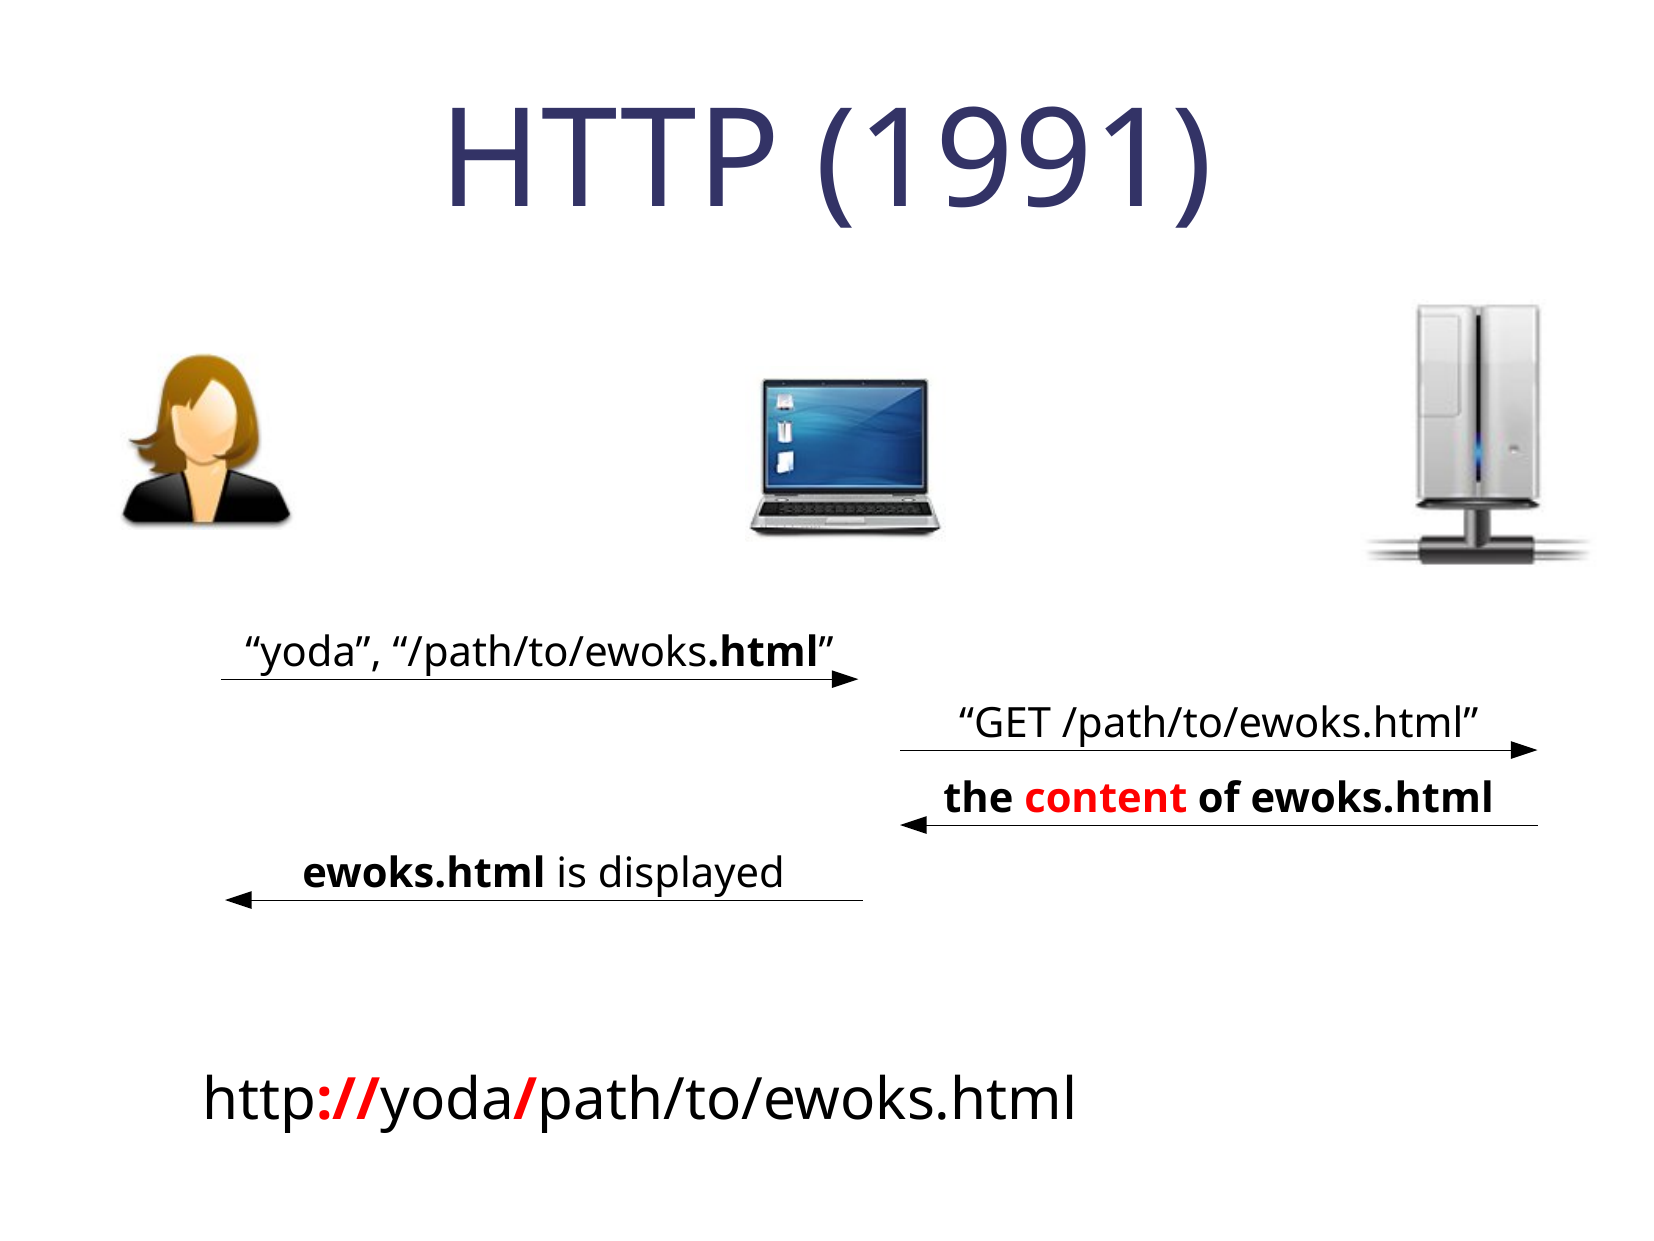

# HTTP (1991)
“yoda”, “/path/to/ewoks.html”
“GET /path/to/ewoks.html”
the content of ewoks.html
ewoks.html is displayed
http://yoda/path/to/ewoks.html